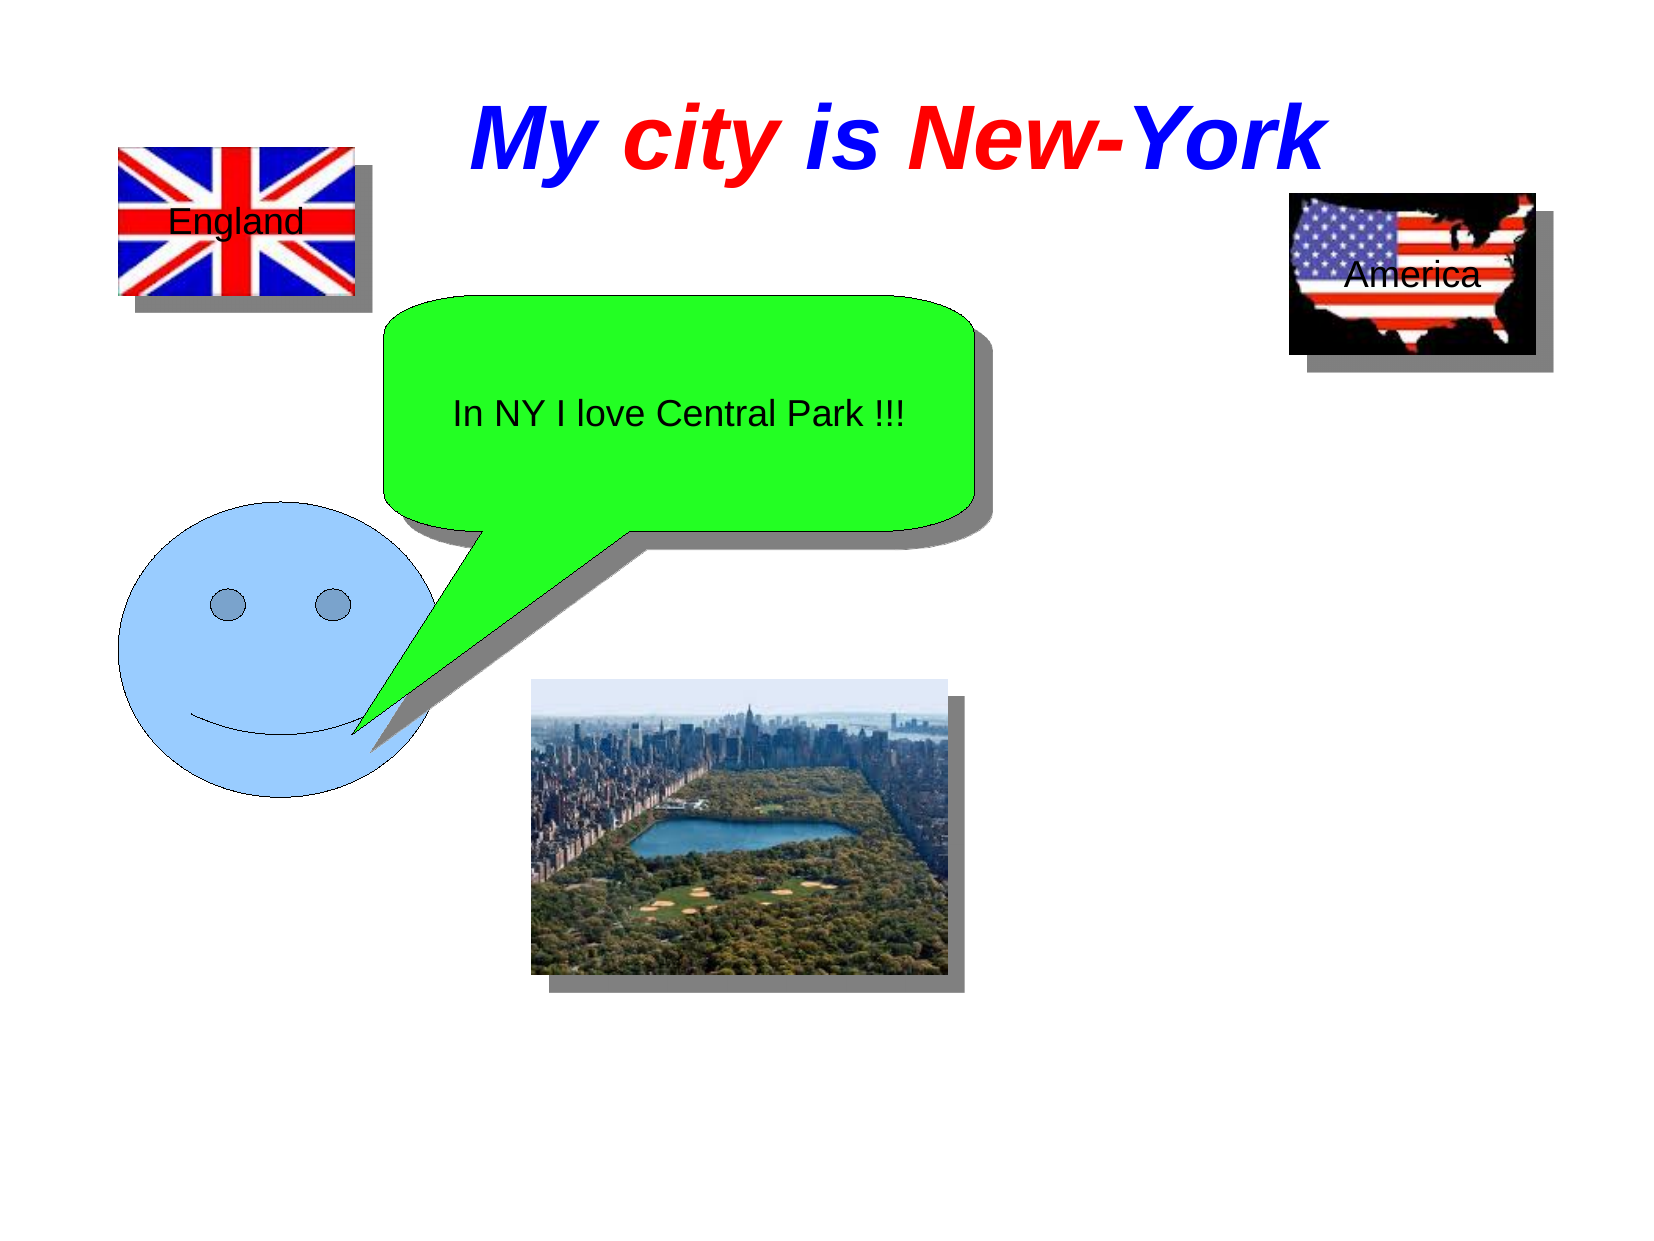

My city is New-York
England
America
In NY I love Central Park !!!